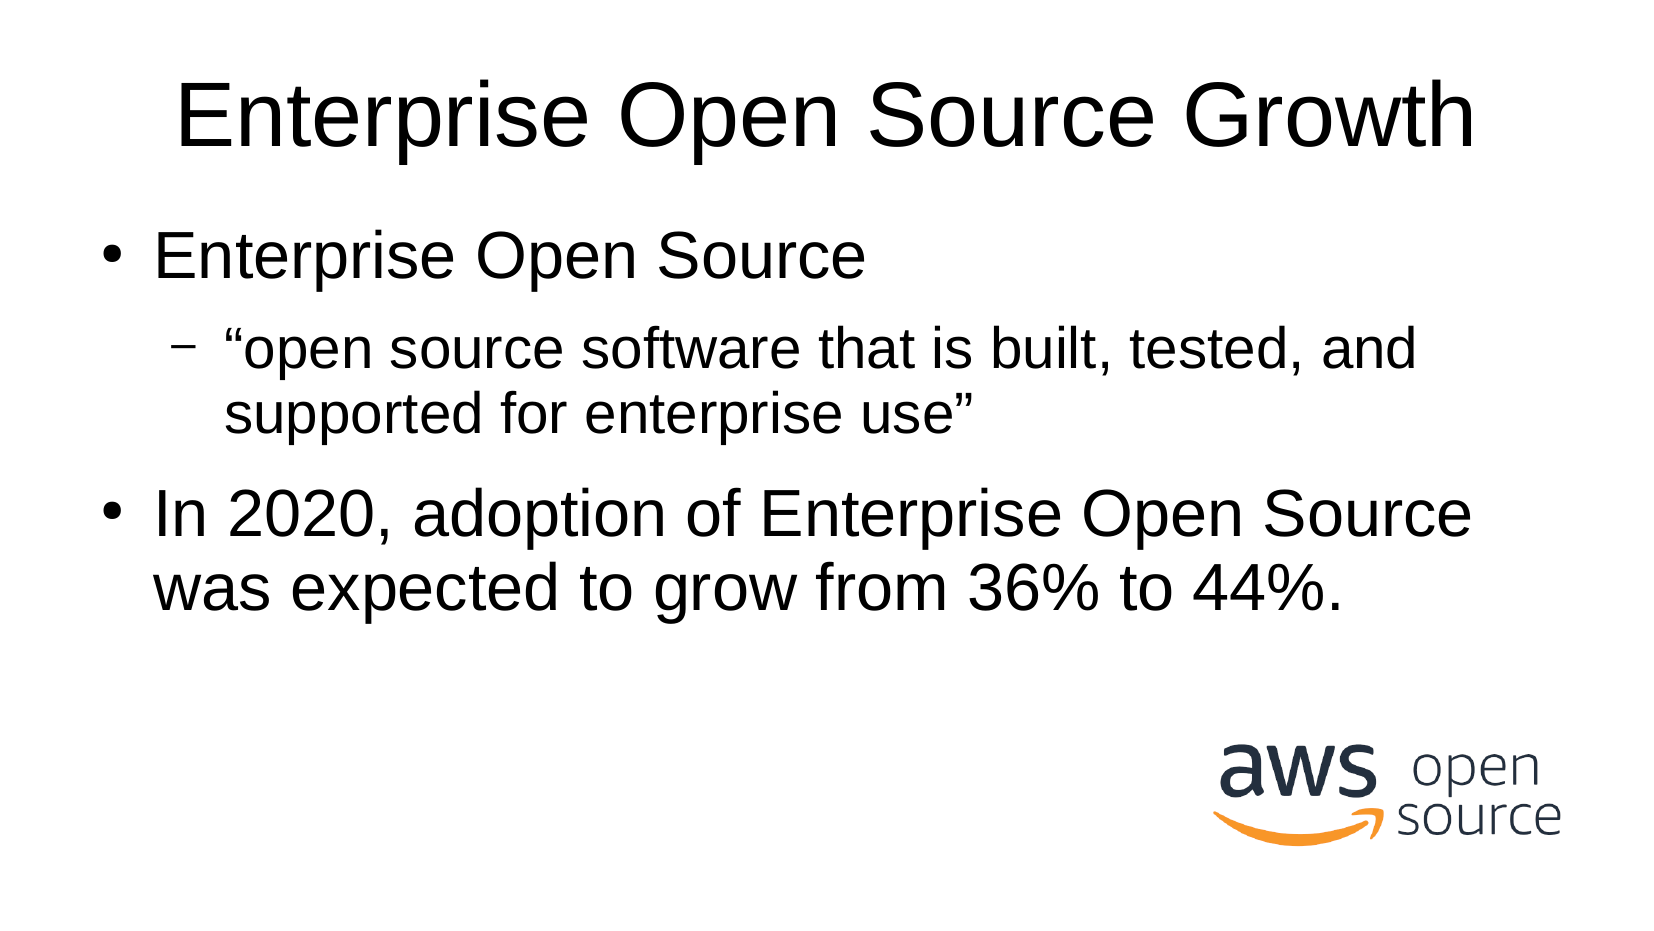

# Enterprise Open Source Growth
Enterprise Open Source
“open source software that is built, tested, and supported for enterprise use”
In 2020, adoption of Enterprise Open Source was expected to grow from 36% to 44%.